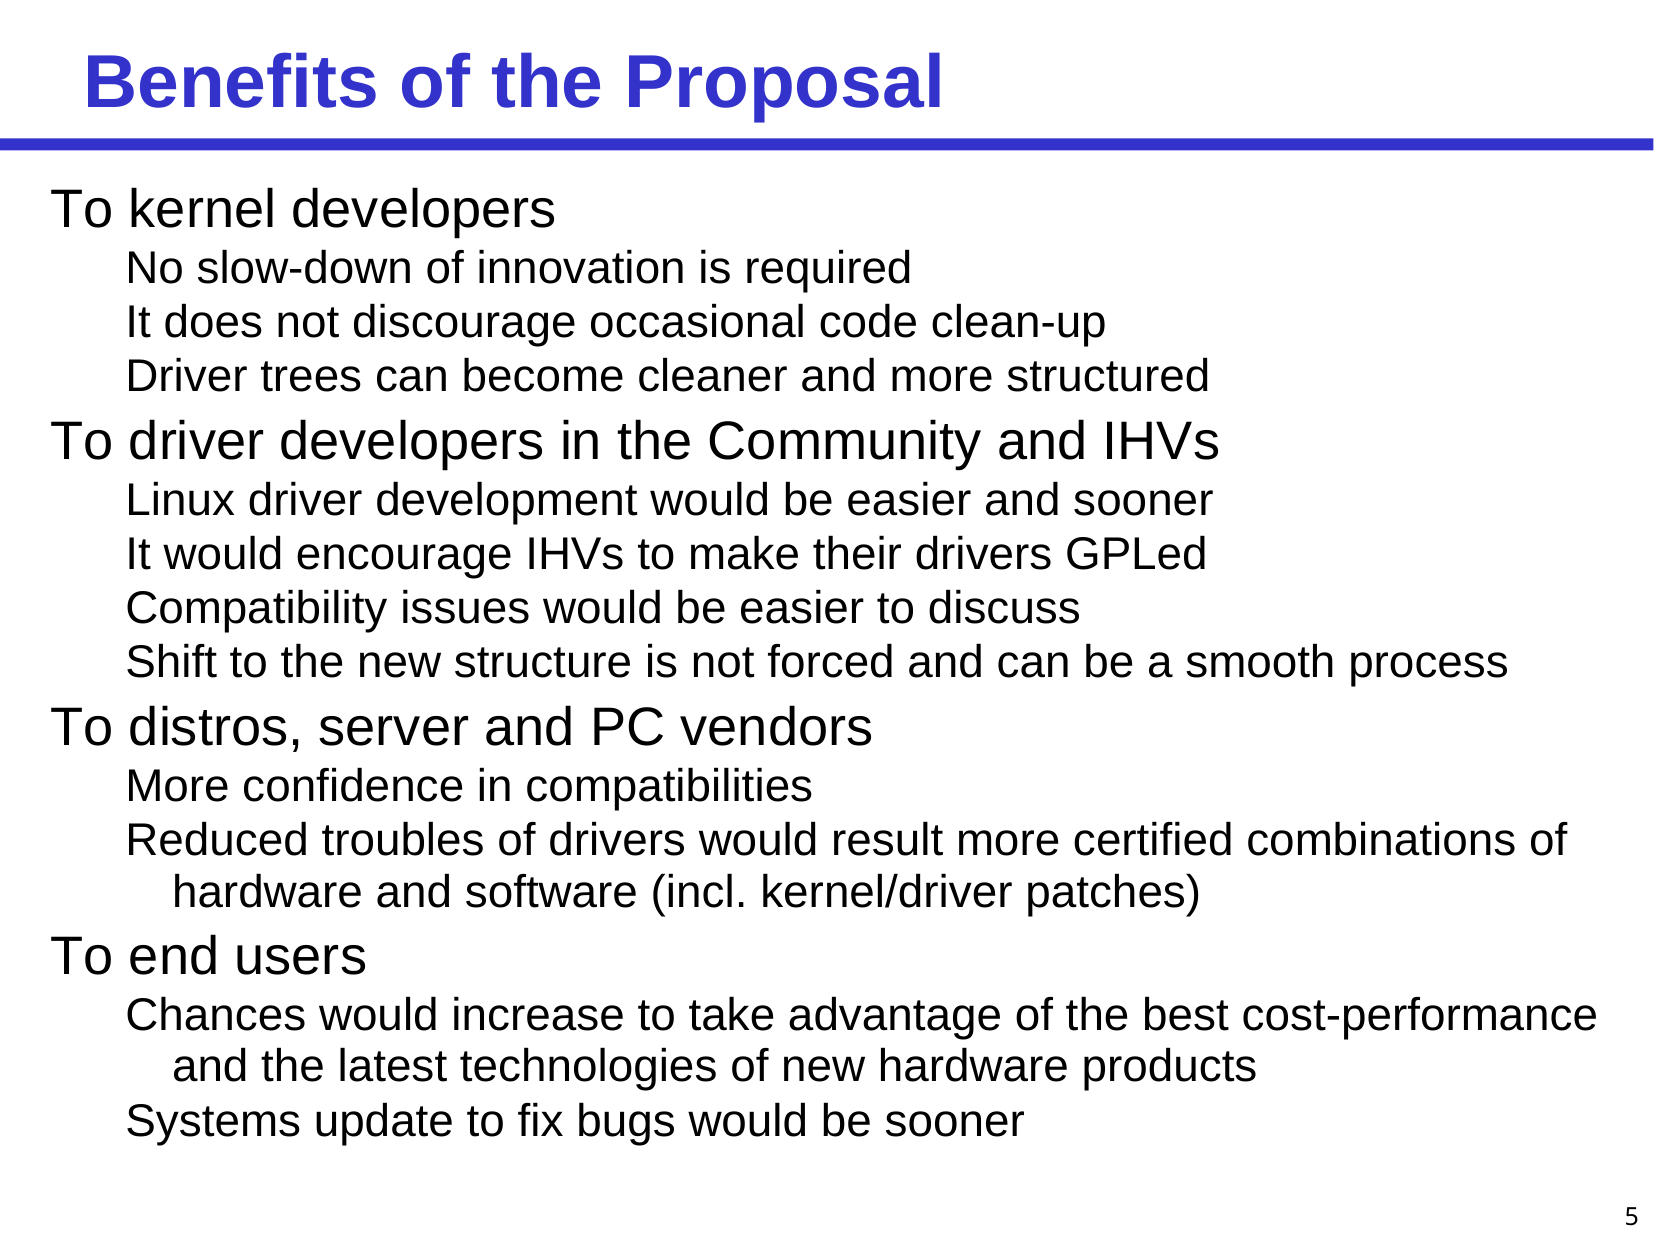

# Benefits of the Proposal
To kernel developers
No slow-down of innovation is required
It does not discourage occasional code clean-up
Driver trees can become cleaner and more structured
To driver developers in the Community and IHVs
Linux driver development would be easier and sooner
It would encourage IHVs to make their drivers GPLed
Compatibility issues would be easier to discuss
Shift to the new structure is not forced and can be a smooth process
To distros, server and PC vendors
More confidence in compatibilities
Reduced troubles of drivers would result more certified combinations of hardware and software (incl. kernel/driver patches)
To end users
Chances would increase to take advantage of the best cost-performance and the latest technologies of new hardware products
Systems update to fix bugs would be sooner